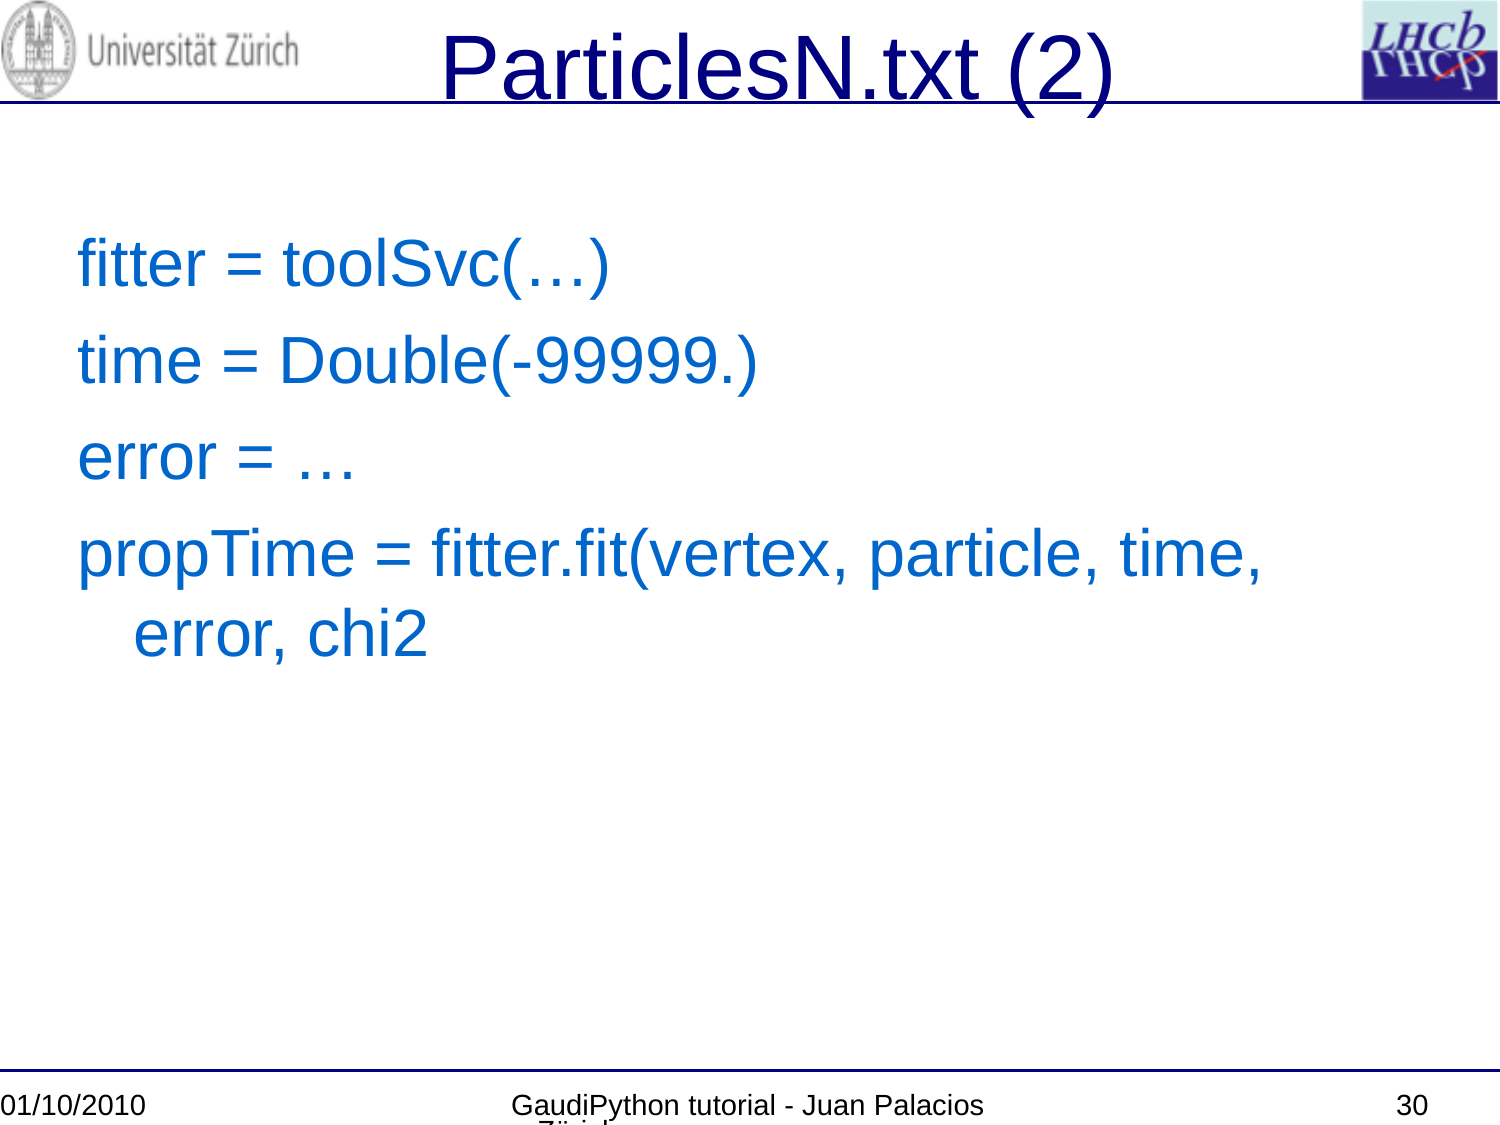

# ParticlesN.txt (2)
fitter = toolSvc(…)
time = Double(-99999.)
error = …
propTime = fitter.fit(vertex, particle, time, error, chi2
01/10/2010
GaudiPython tutorial - Juan Palacios - Zürich
30